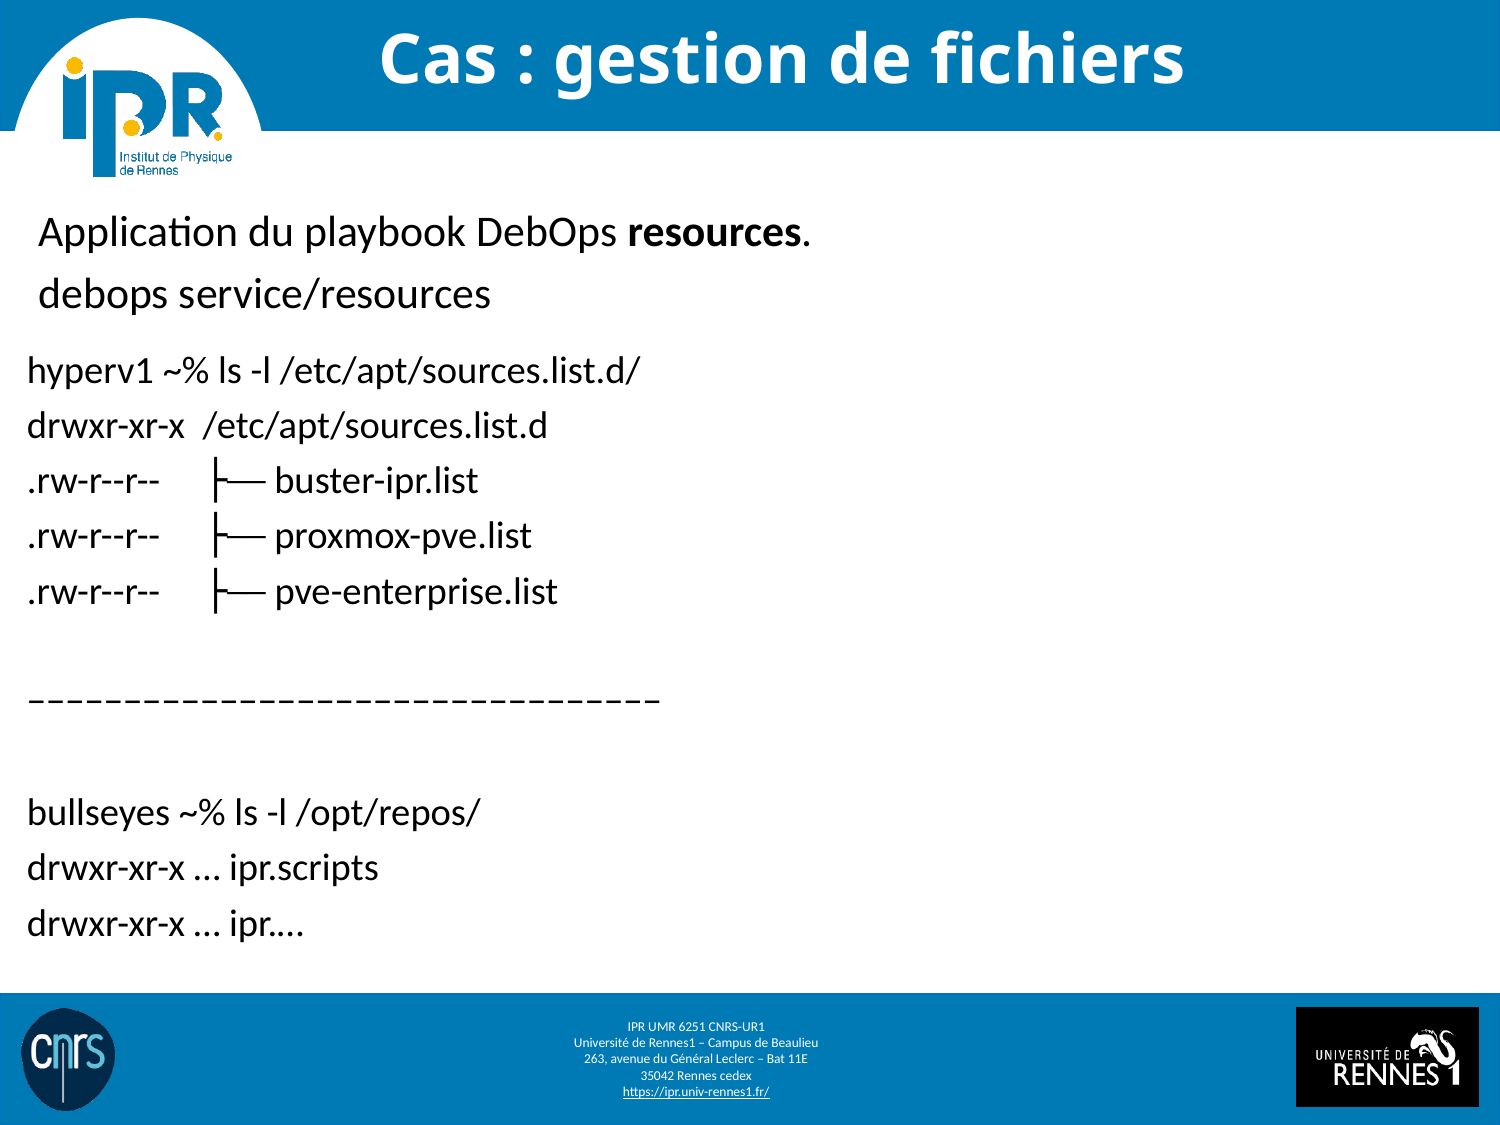

# Cas : gestion de fichiers
Application du playbook DebOps resources.
debops service/resources
hyperv1 ~% ls -l /etc/apt/sources.list.d/
drwxr-xr-x /etc/apt/sources.list.d
.rw-r--r-- ├── buster-ipr.list
.rw-r--r-- ├── proxmox-pve.list
.rw-r--r-- ├── pve-enterprise.list
−−−−−−−−−−−−−−−−−−−−−−−−−−−−−−−−−
bullseyes ~% ls -l /opt/repos/
drwxr-xr-x … ipr.scripts
drwxr-xr-x … ipr.…